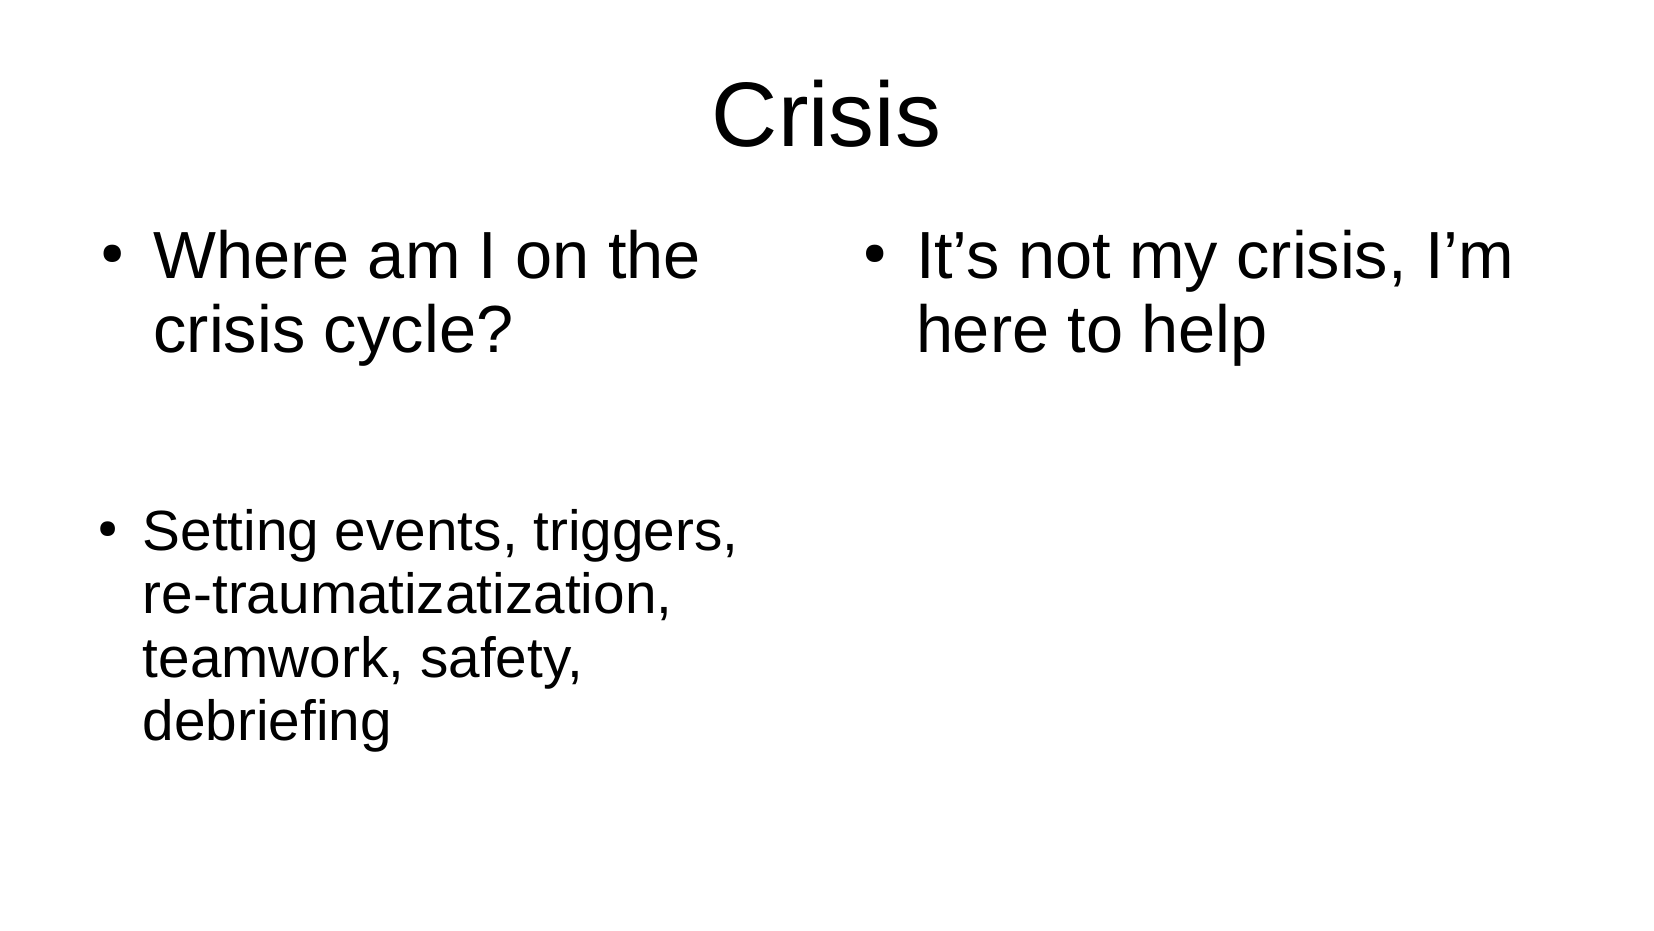

# Crisis
Where am I on the crisis cycle?
It’s not my crisis, I’m here to help
Setting events, triggers, re-traumatizatization, teamwork, safety, debriefing